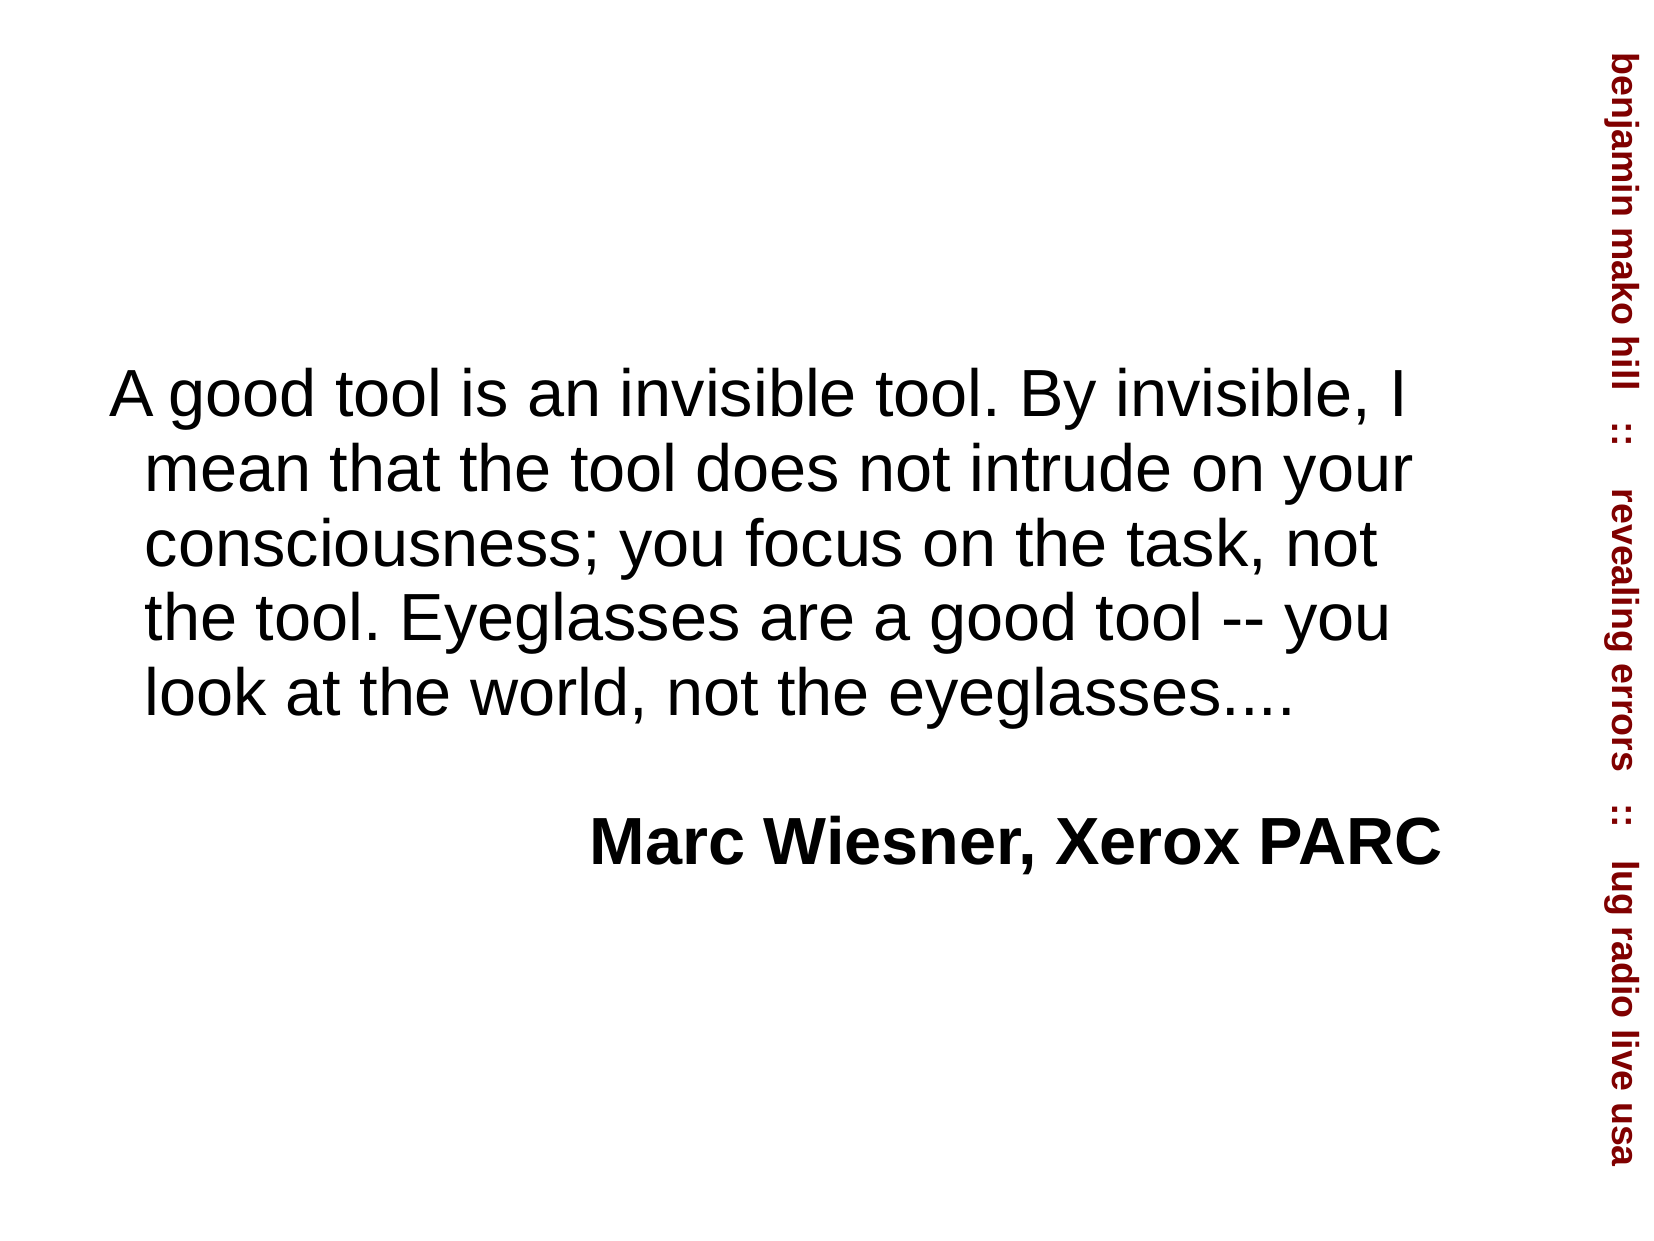

# A good tool is an invisible tool. By invisible, I mean that the tool does not intrude on your consciousness; you focus on the task, not the tool. Eyeglasses are a good tool -- you look at the world, not the eyeglasses....
Marc Wiesner, Xerox PARC